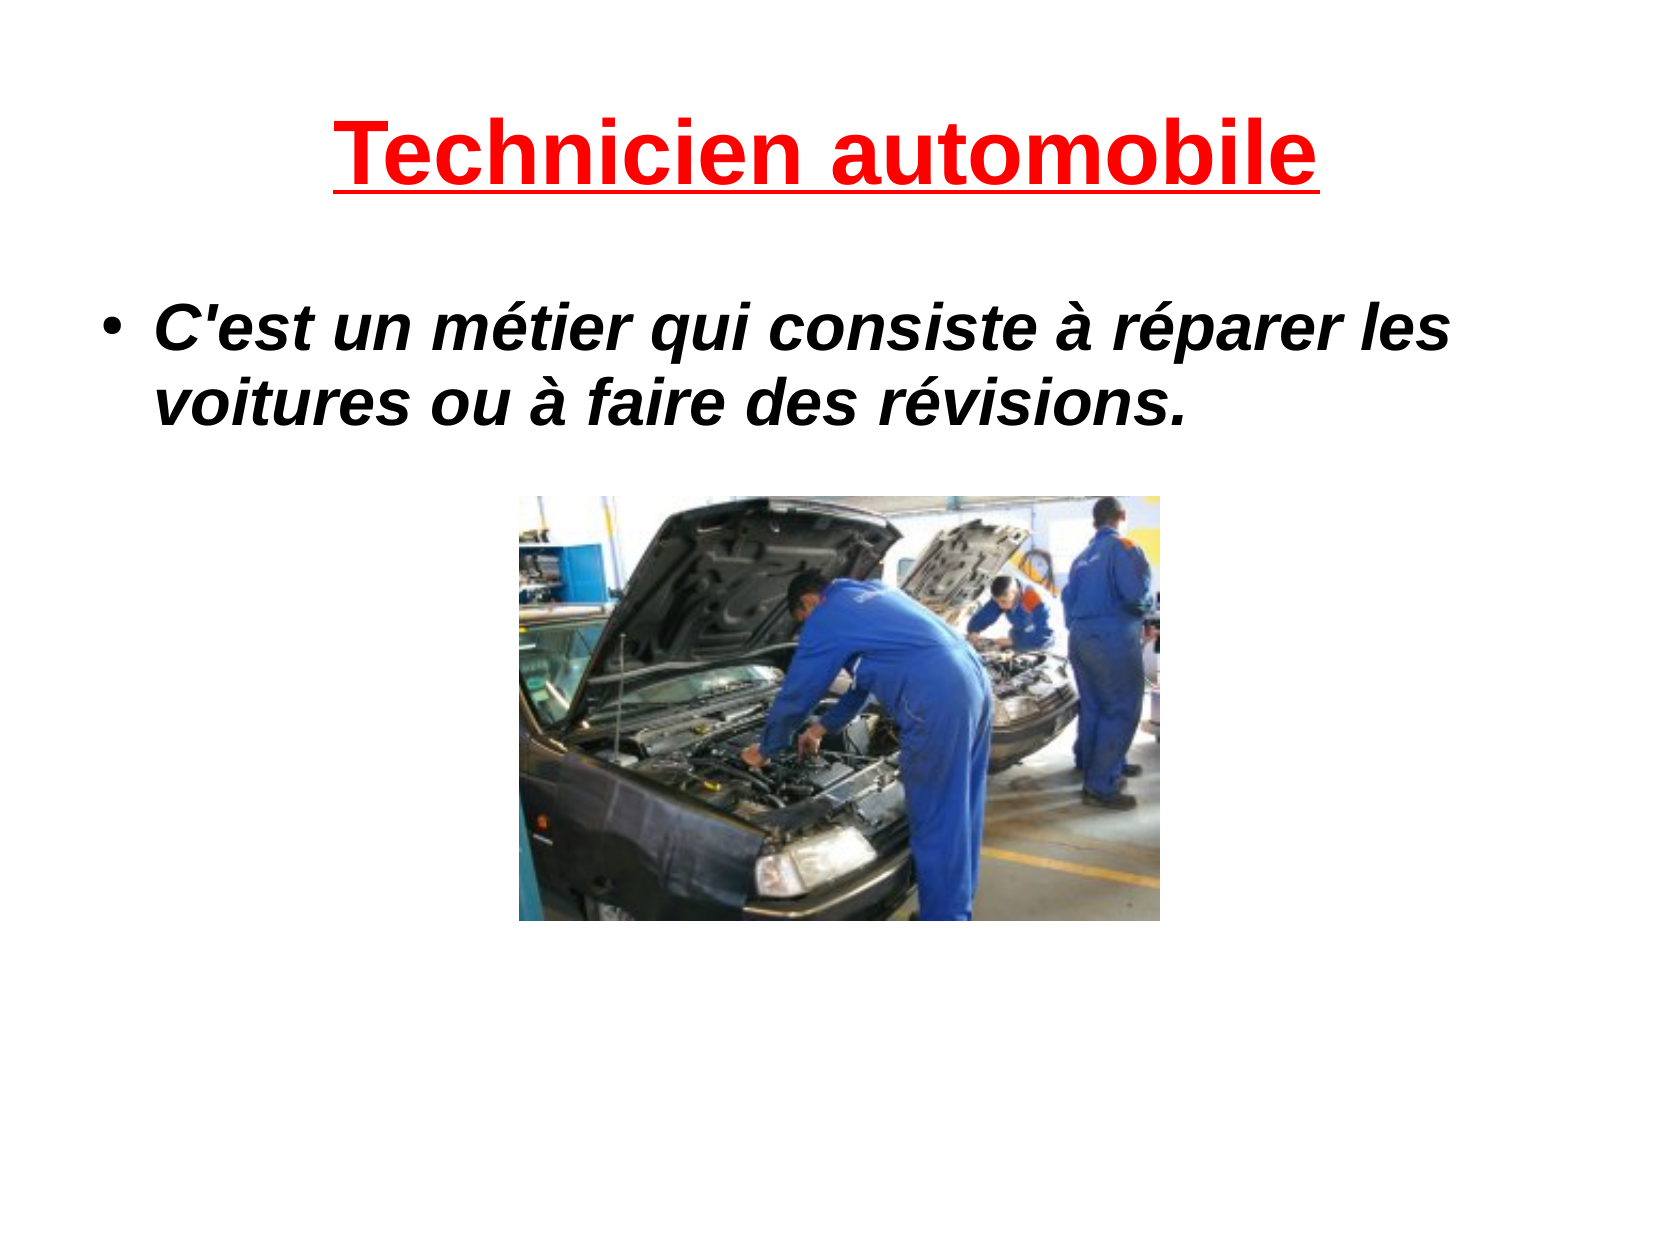

# Technicien automobile
C'est un métier qui consiste à réparer les voitures ou à faire des révisions.